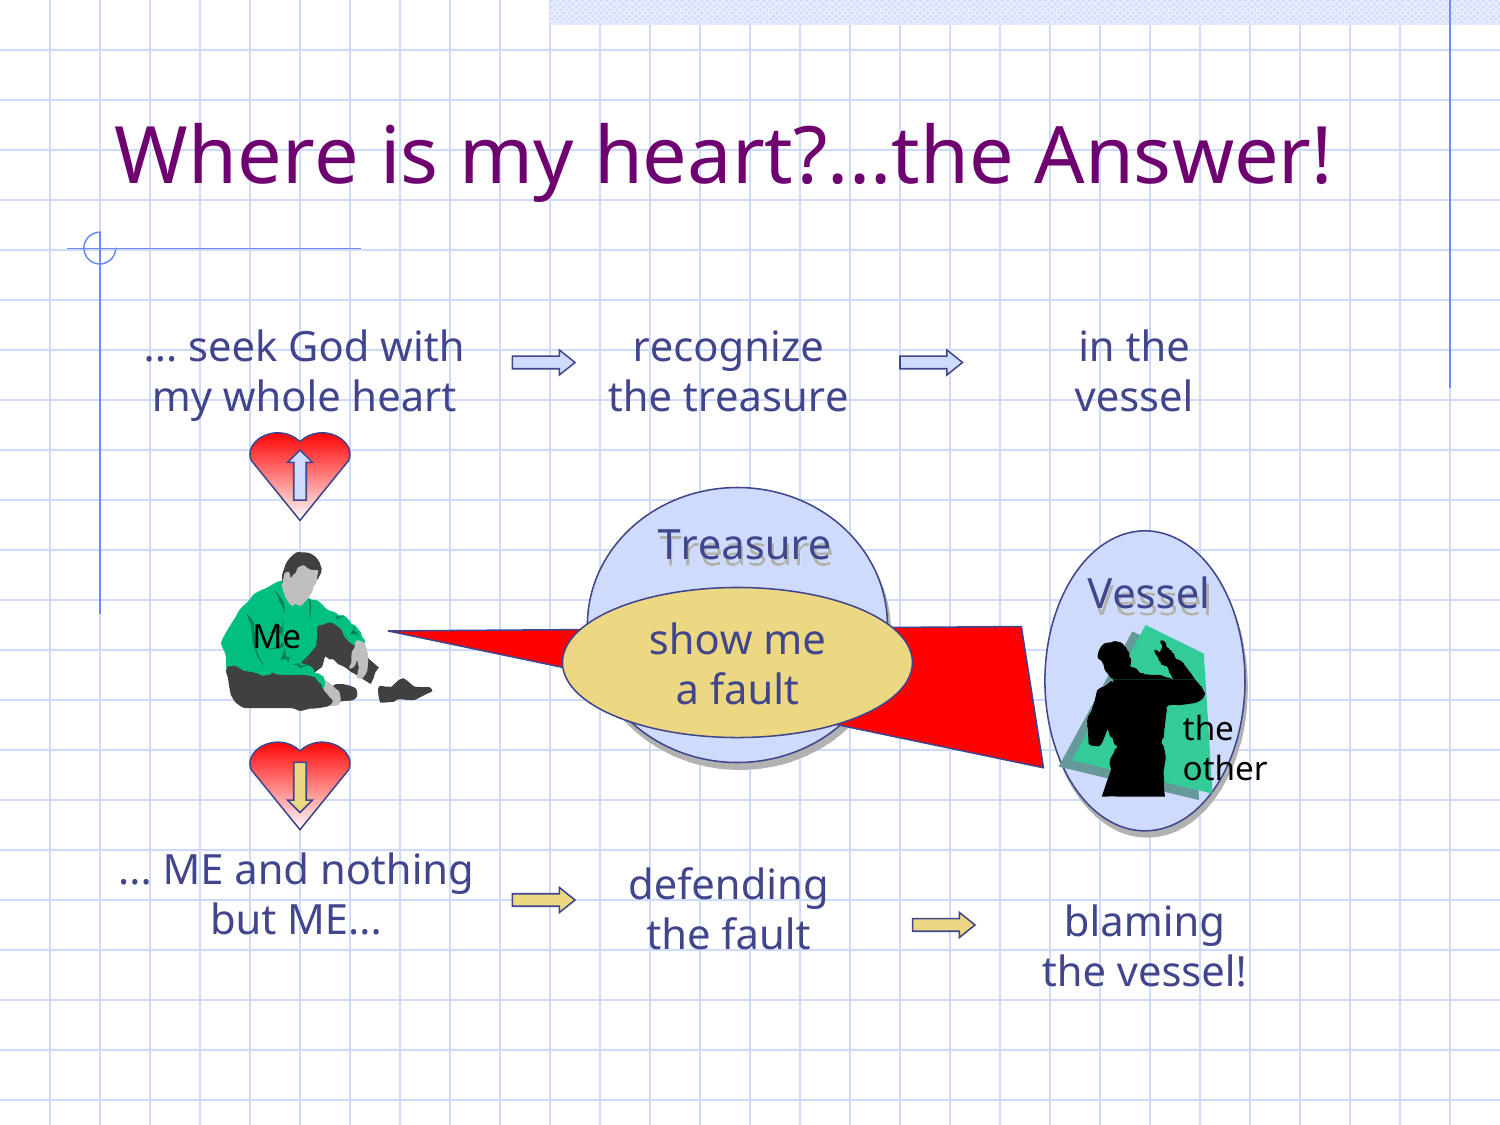

# Where is my heart?...the Answer!
... seek God with
my whole heart
recognize
the treasure
in the
vessel
Treasure
Vessel
show me
a fault
Me
the
other
... ME and nothing
but ME...
defending
the fault
blaming
the vessel!